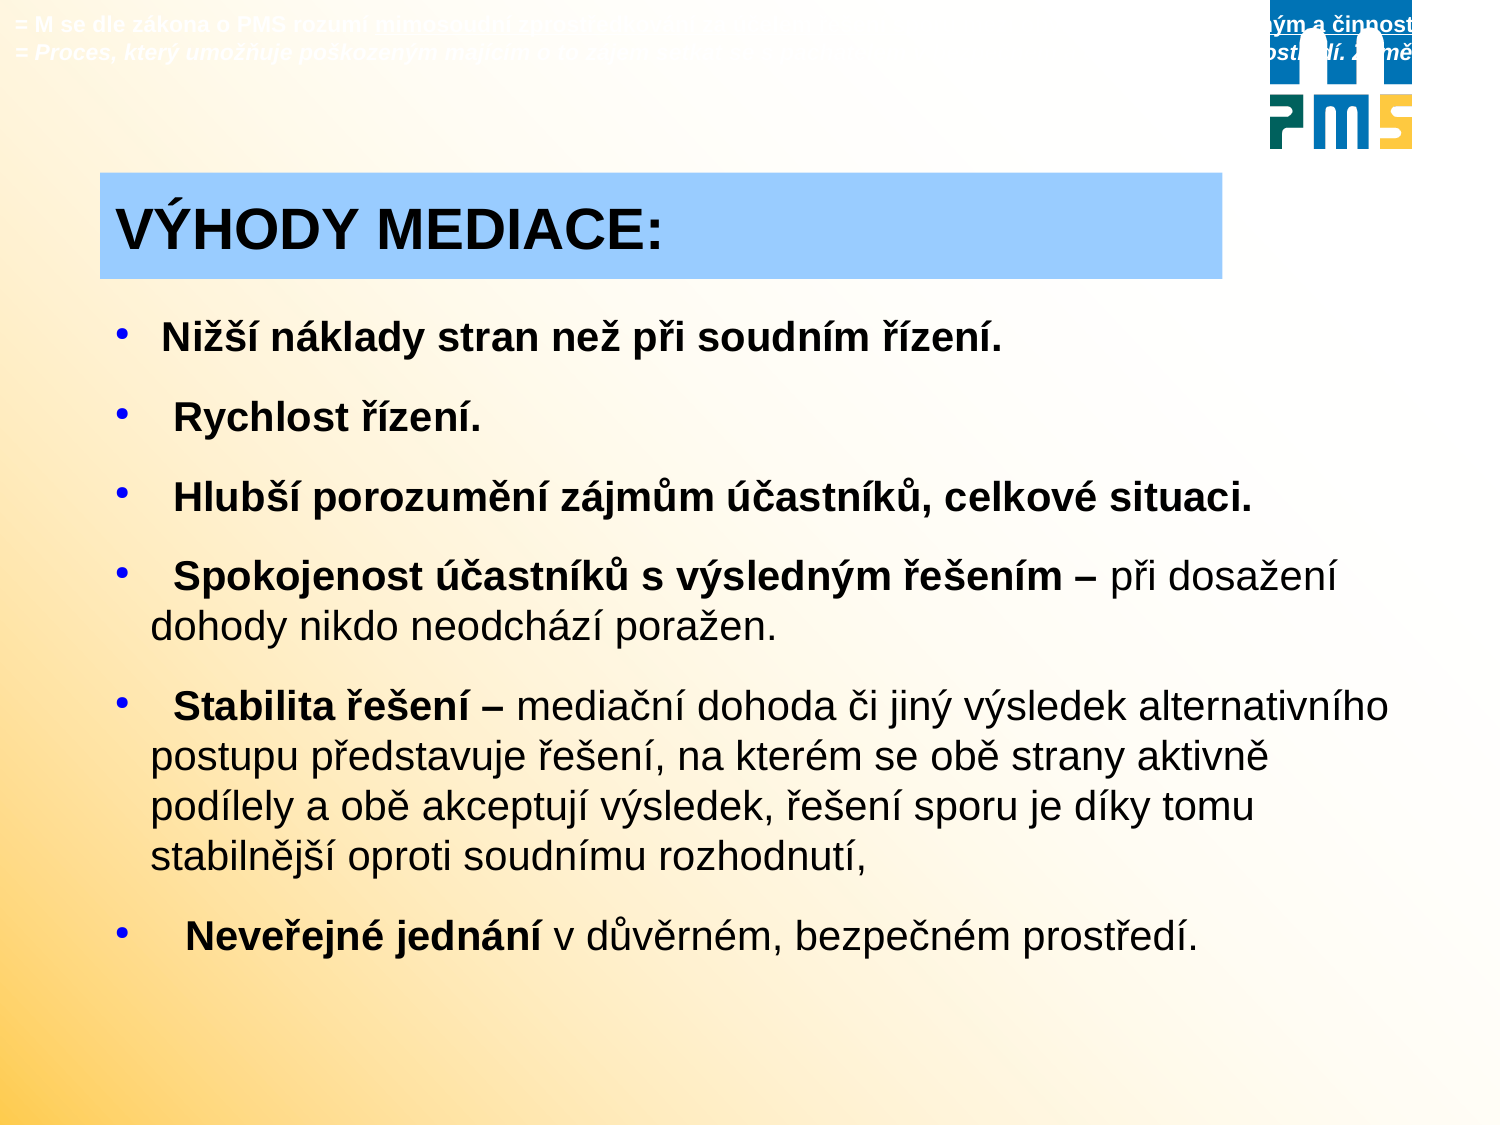

= M se dle zákona o PMS rozumí mimosoudní zprostředkování za účelem řešení sporu mezi obviněným a poškozeným a činnost směřující k urovnání konfliktního stavu vykonávaná v souvislosti s trestním řízením. Mediaci lze provádět jen s výslovným souhlasem obviněného a poškozeného.
= Proces, který umožňuje poškozeným majícím o to zájem setkat se s pachatelem v bezpečném a uspořádaném prostředí. Záměrem je vést pachatele k  odpovědnosti a zároveň poskytnout podporu a pomoc pošk. Pošk.- sdělit, jak jej TČ ovlivnil, dostat odpovědi na své otázky a účastnit se plánu NŠ.
VÝHODY MEDIACE:
 Nižší náklady stran než při soudním řízení.
 Rychlost řízení.
 Hlubší porozumění zájmům účastníků, celkové situaci.
 Spokojenost účastníků s výsledným řešením – při dosažení dohody nikdo neodchází poražen.
 Stabilita řešení – mediační dohoda či jiný výsledek alternativního postupu představuje řešení, na kterém se obě strany aktivně podílely a obě akceptují výsledek, řešení sporu je díky tomu stabilnější oproti soudnímu rozhodnutí,
 Neveřejné jednání v důvěrném, bezpečném prostředí.